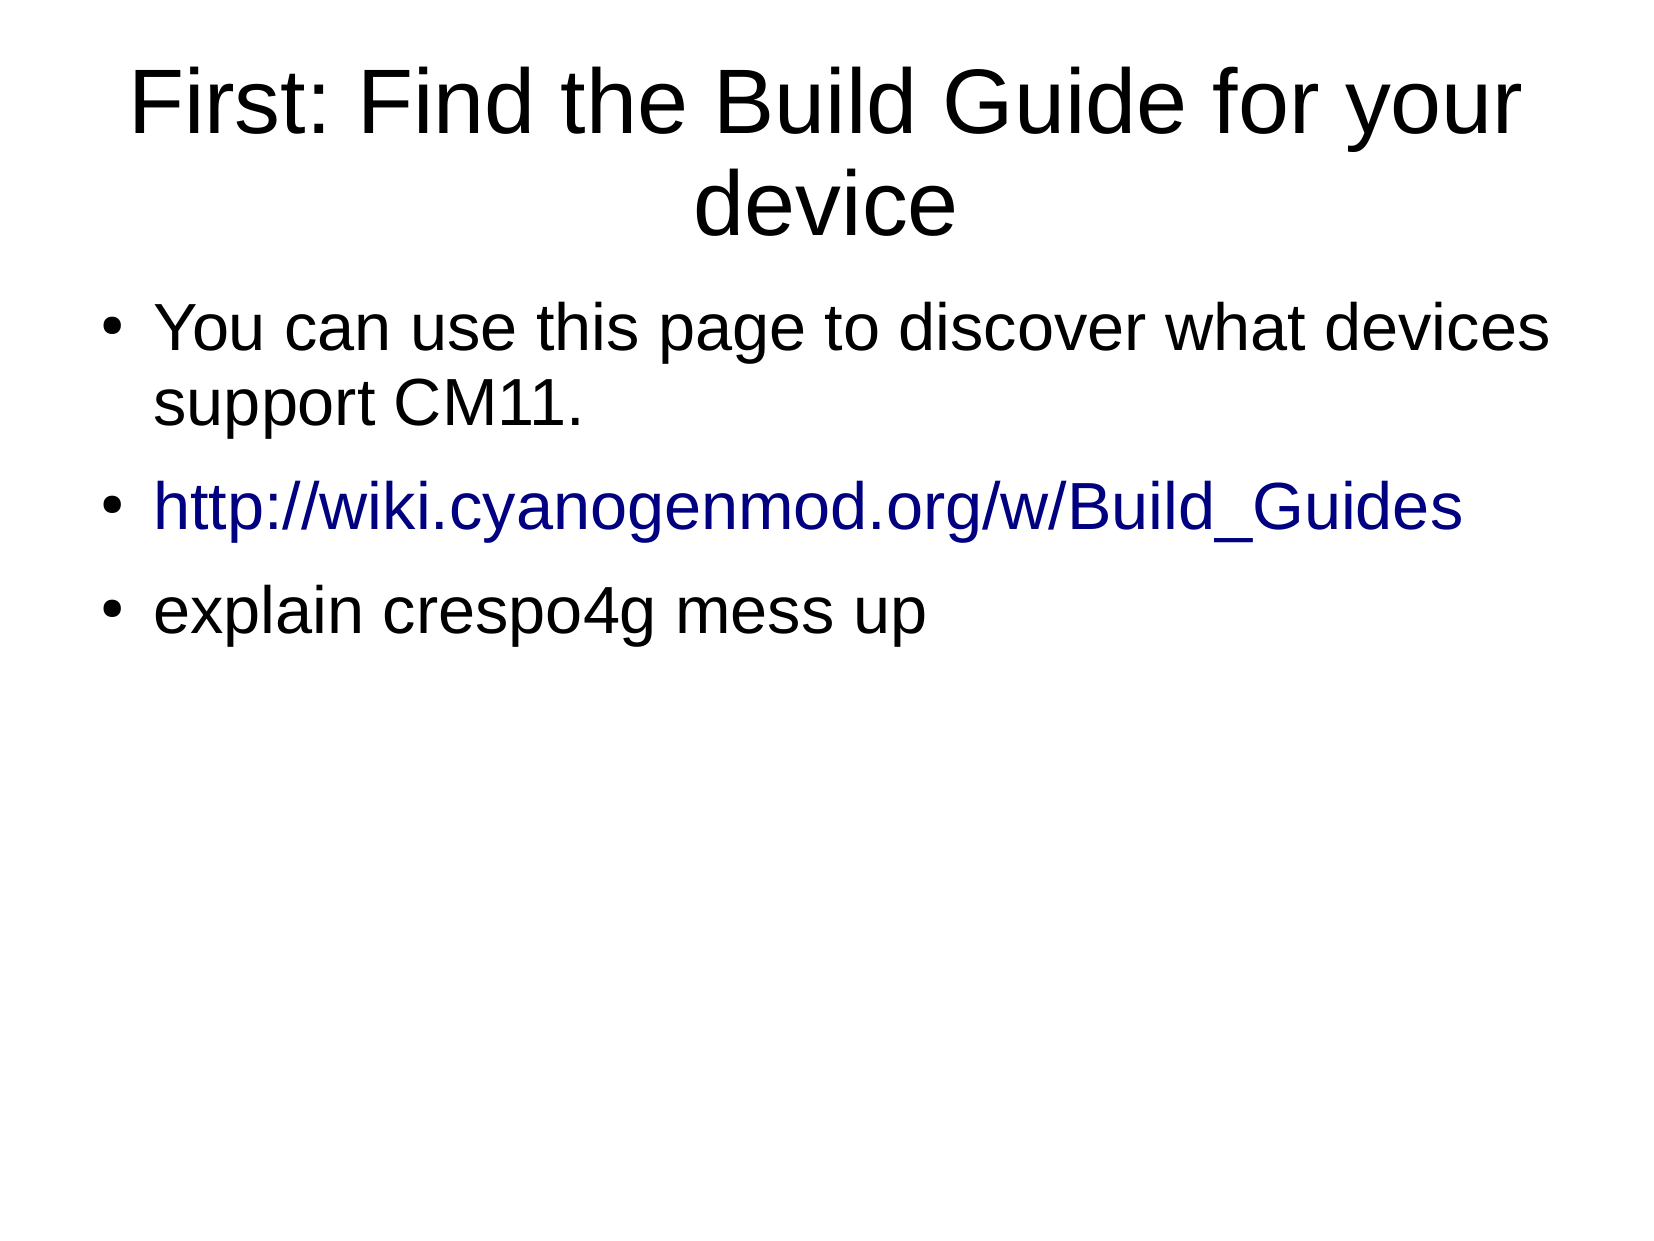

# First: Find the Build Guide for your device
You can use this page to discover what devices support CM11.
http://wiki.cyanogenmod.org/w/Build_Guides
explain crespo4g mess up